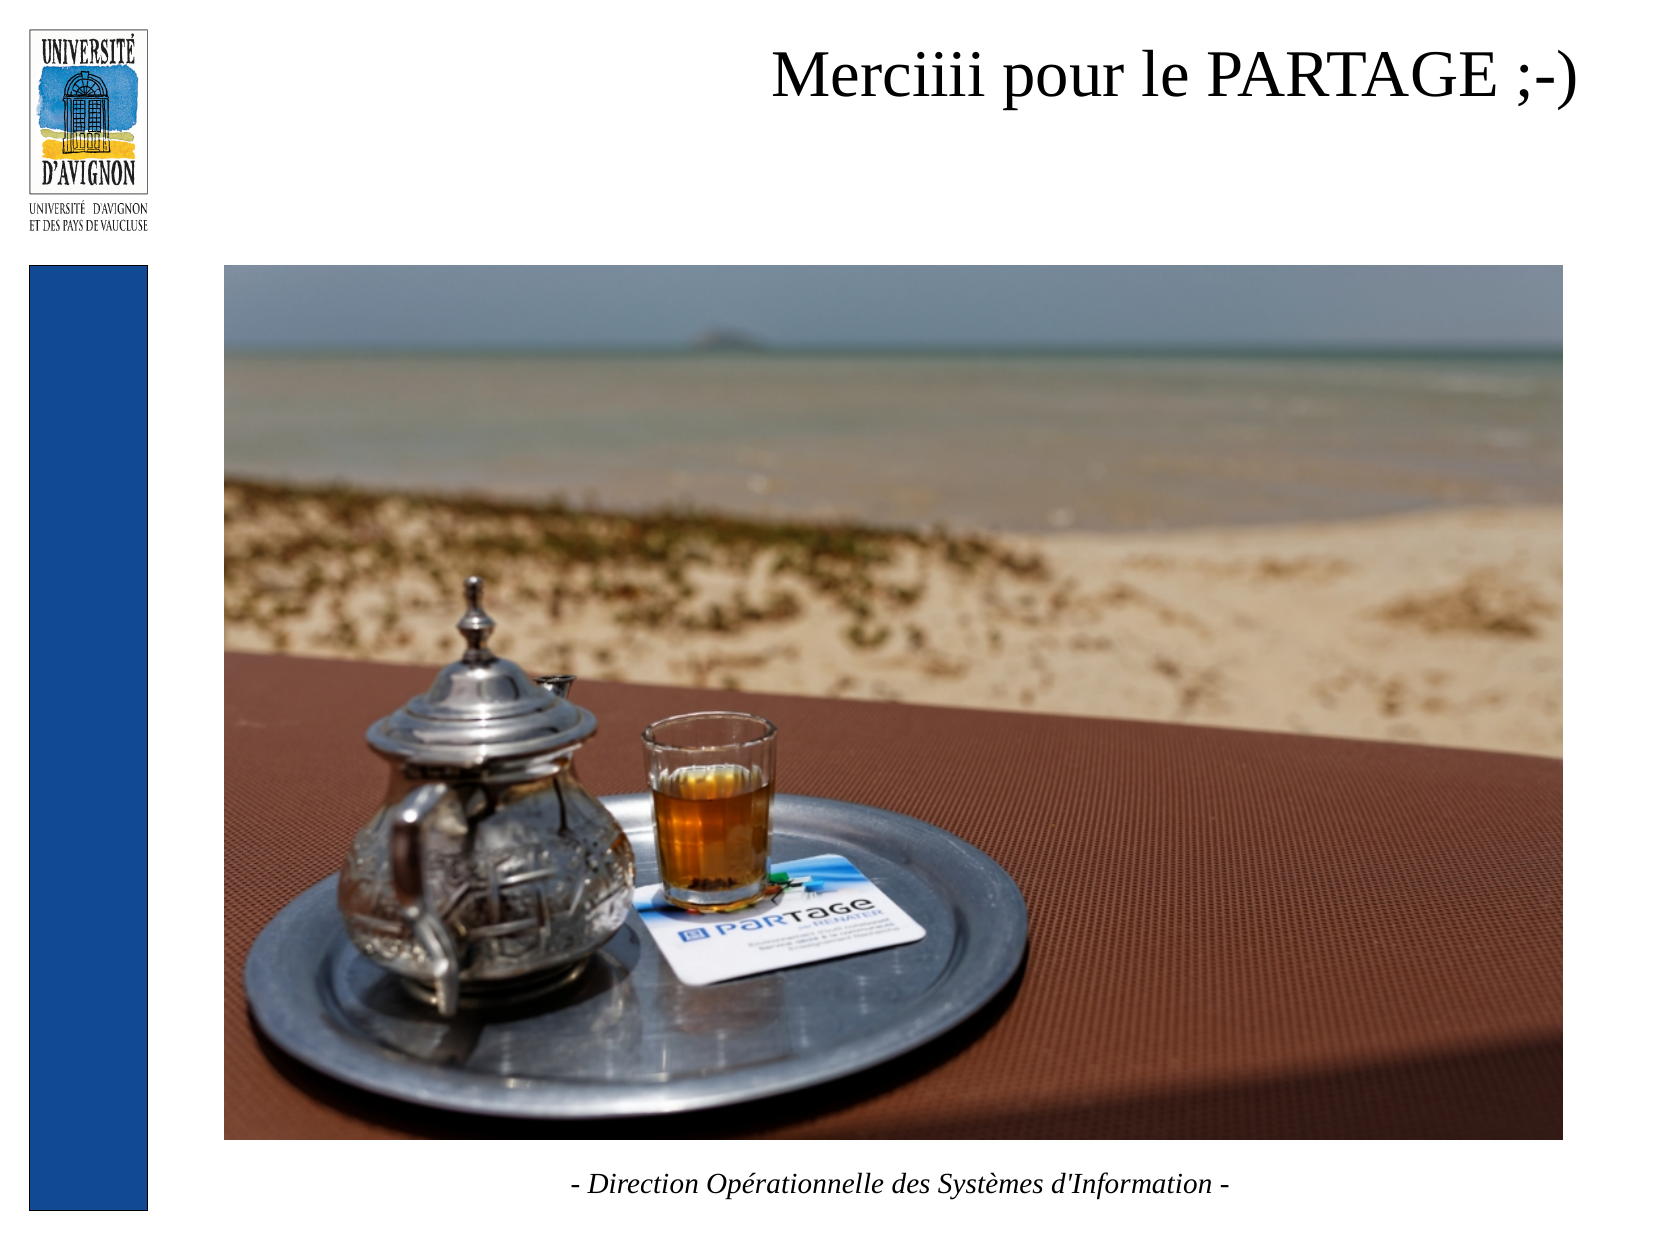

Merciiii pour le PARTAGE ;-)
- Direction Opérationnelle des Systèmes d'Information -